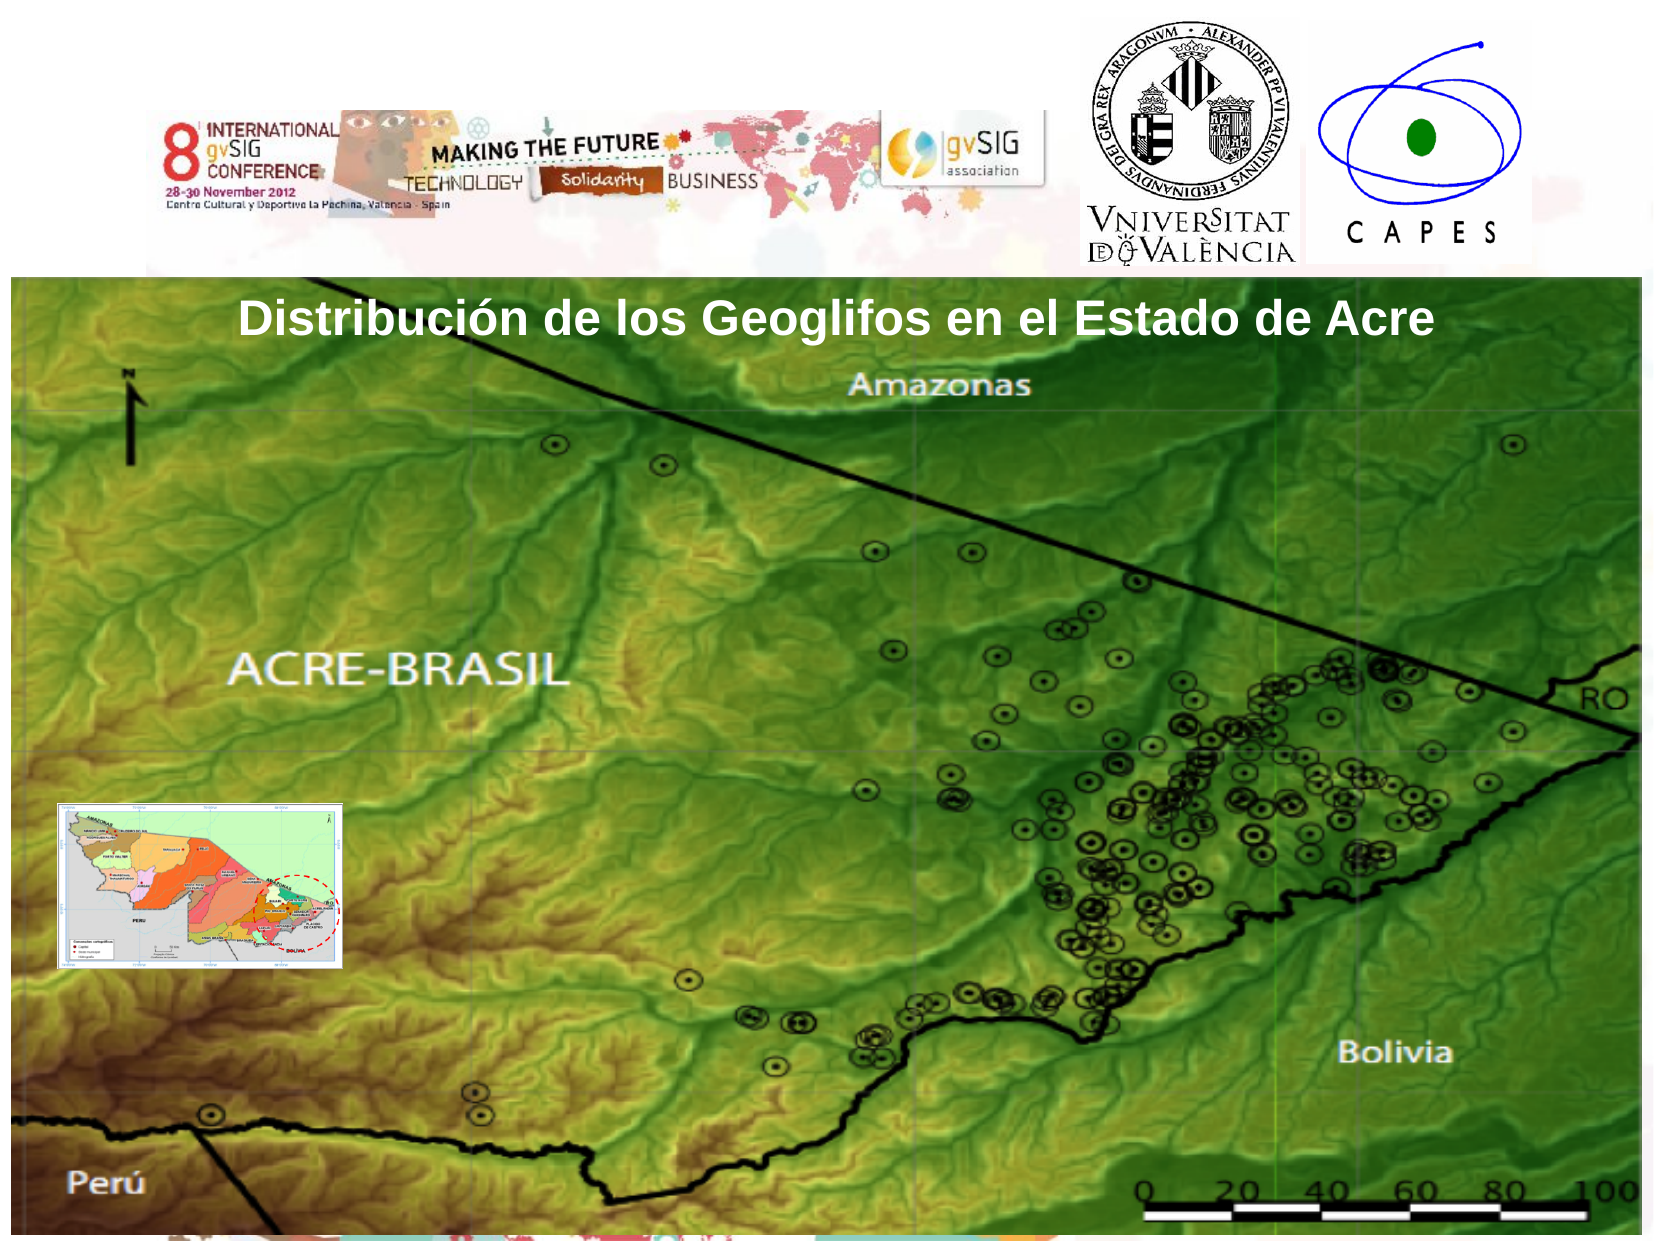

# Distribución de los Geoglifos en el Estado de Acre